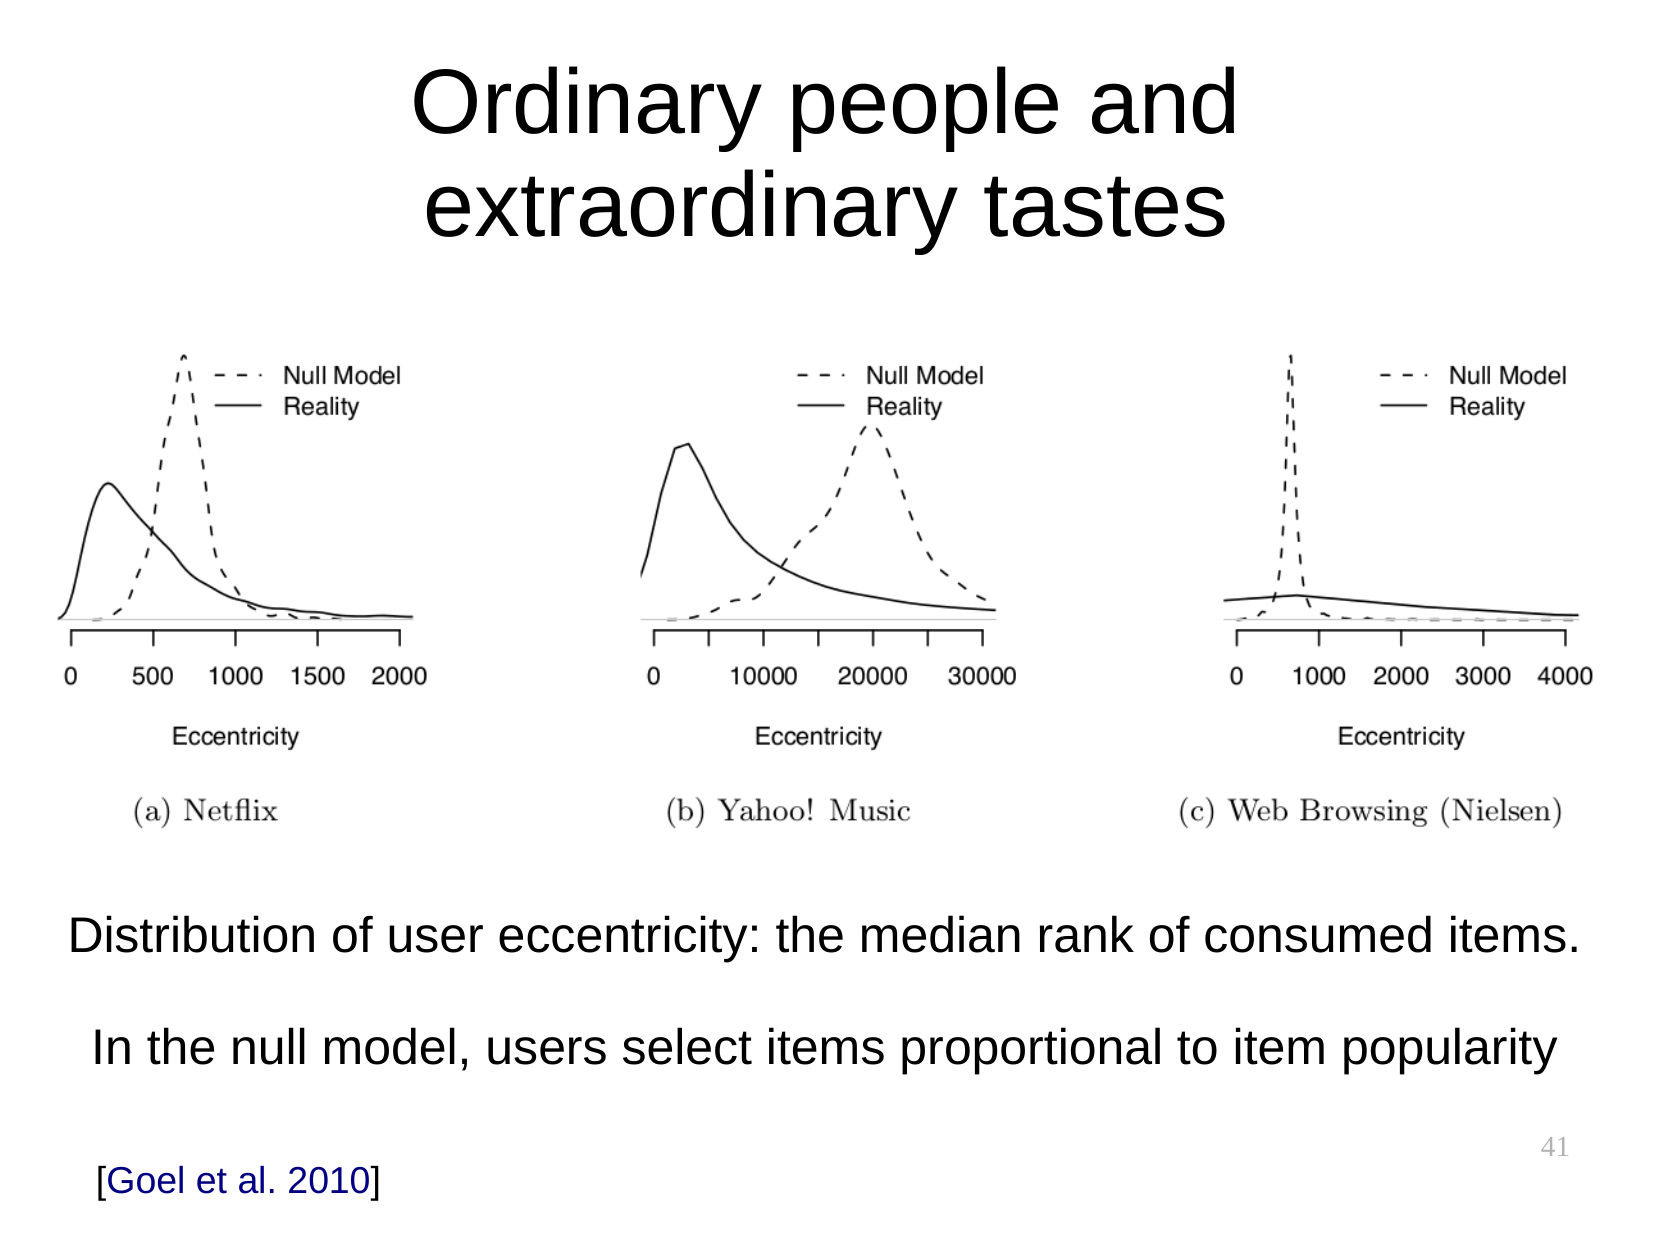

# Ordinary people and extraordinary tastes
Distribution of user eccentricity: the median rank of consumed items.
In the null model, users select items proportional to item popularity
41
[Goel et al. 2010]